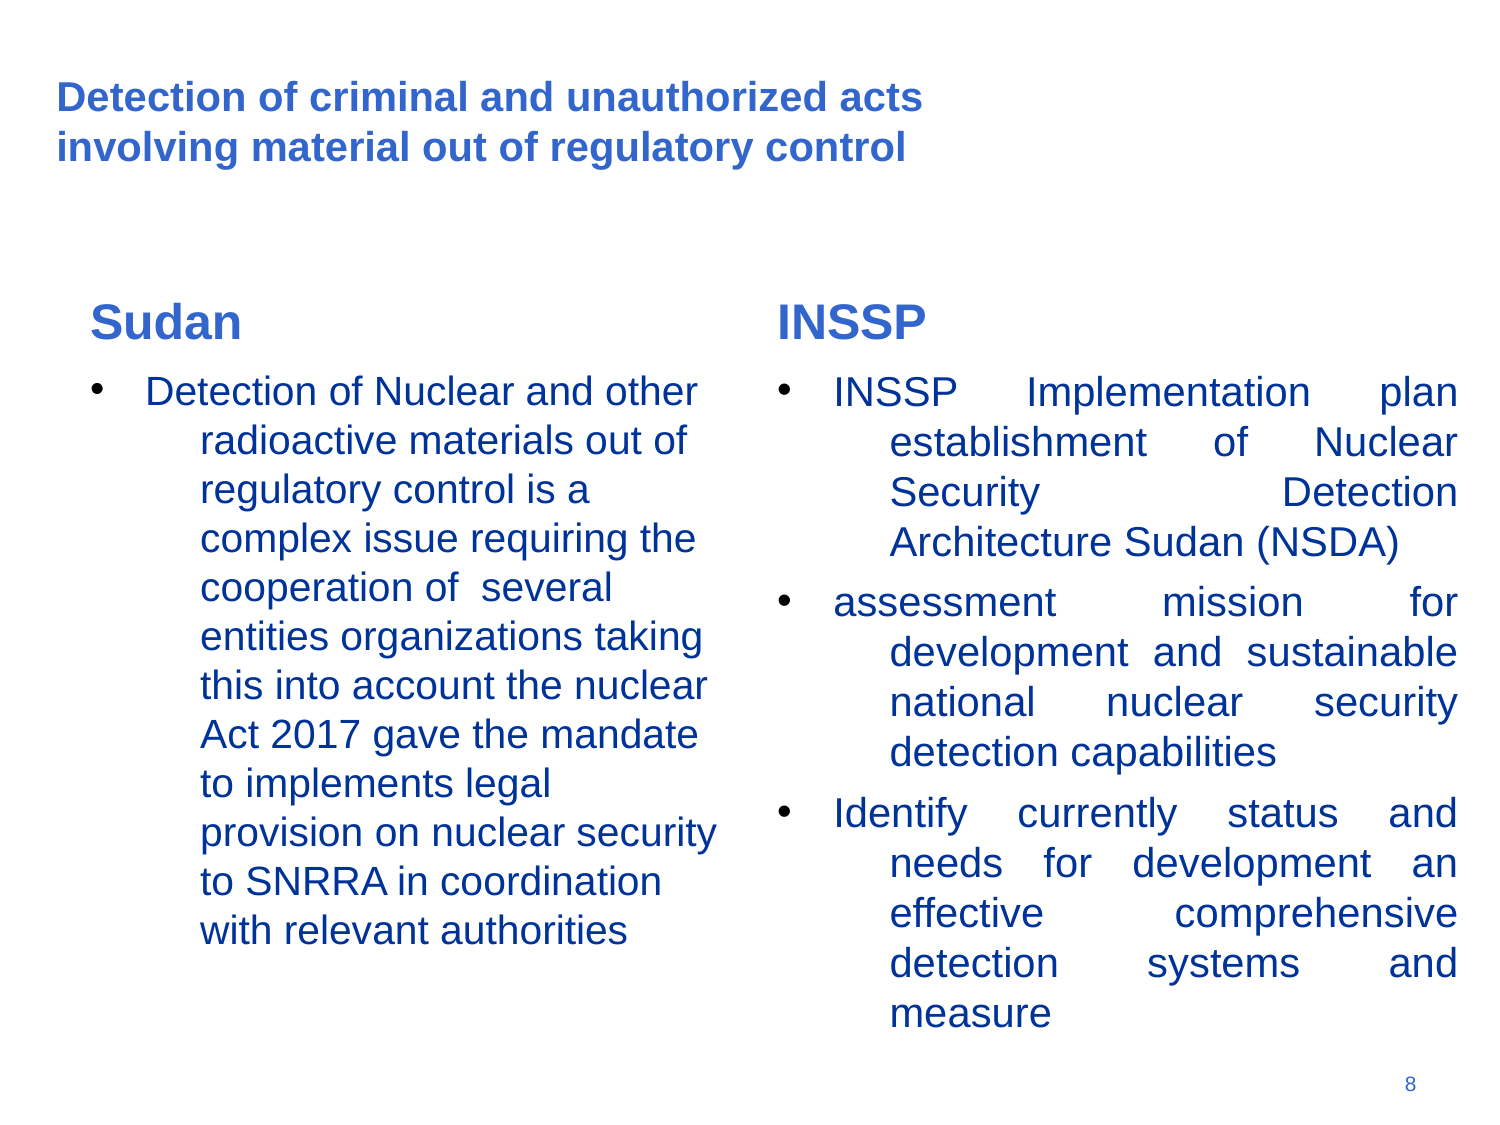

# Detection of criminal and unauthorized acts involving material out of regulatory control
Sudan
INSSP
Detection of Nuclear and other radioactive materials out of regulatory control is a complex issue requiring the cooperation of several entities organizations taking this into account the nuclear Act 2017 gave the mandate to implements legal provision on nuclear security to SNRRA in coordination with relevant authorities
INSSP Implementation plan establishment of Nuclear Security Detection Architecture Sudan (NSDA)
assessment mission for development and sustainable national nuclear security detection capabilities
Identify currently status and needs for development an effective comprehensive detection systems and measure